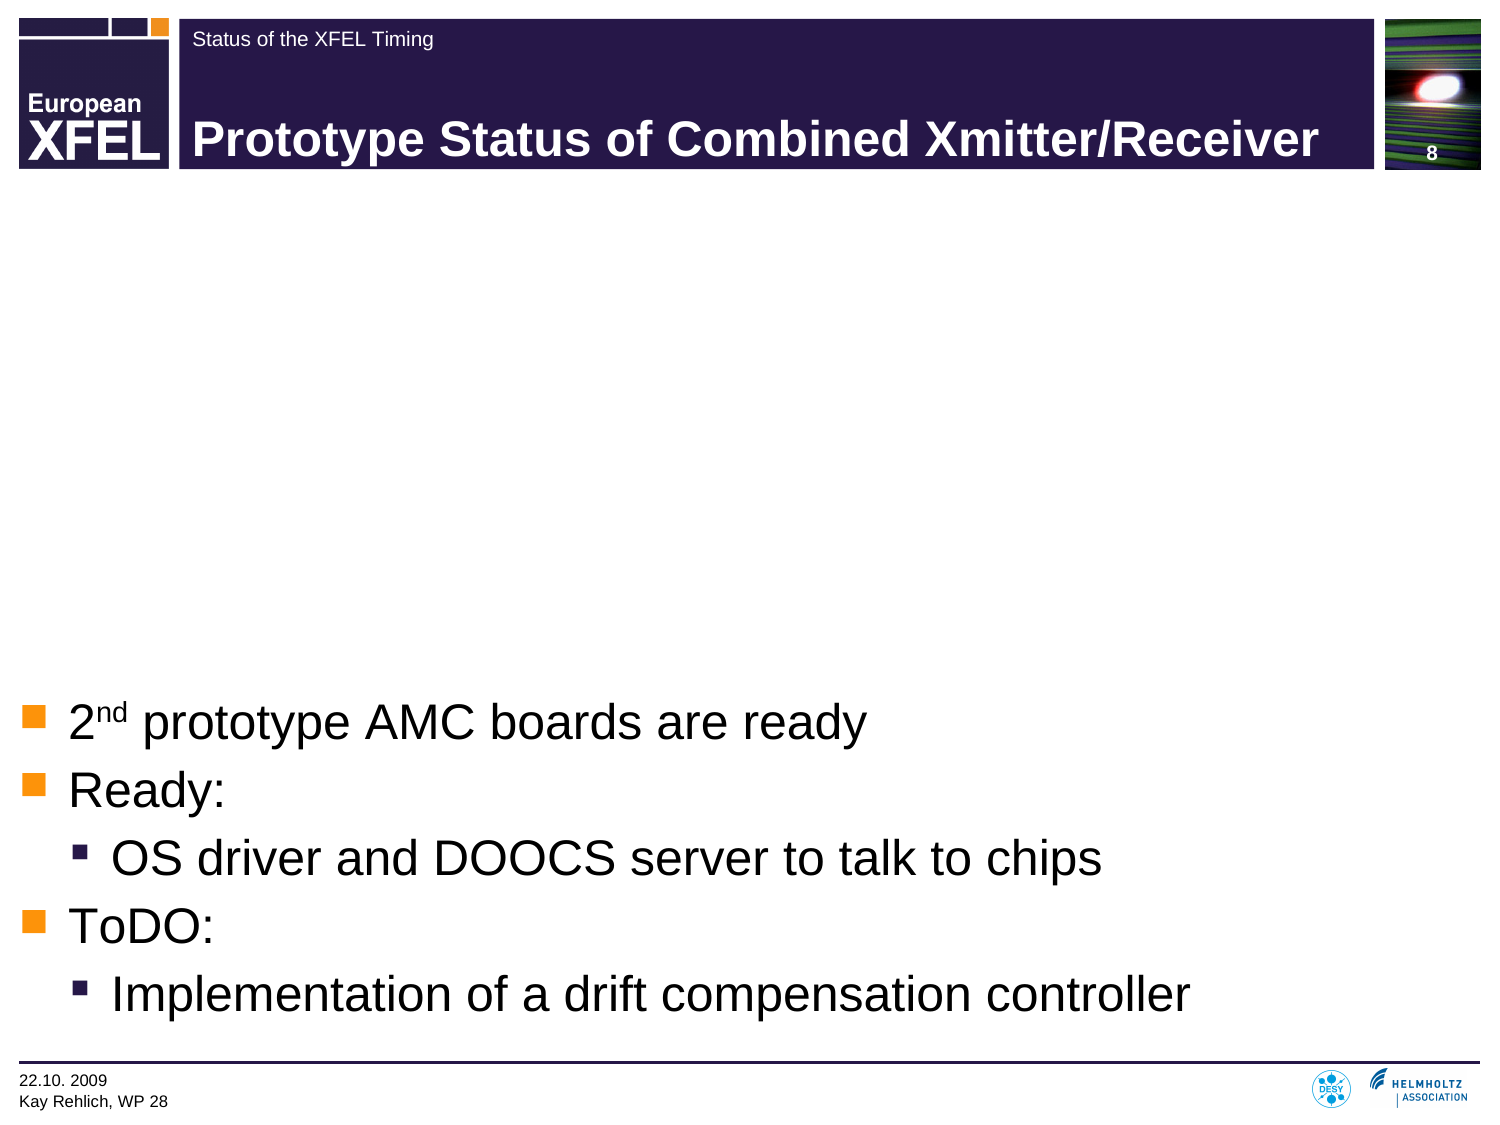

8
# Prototype Status of Combined Xmitter/Receiver
2nd prototype AMC boards are ready
Ready:
OS driver and DOOCS server to talk to chips
ToDO:
Implementation of a drift compensation controller